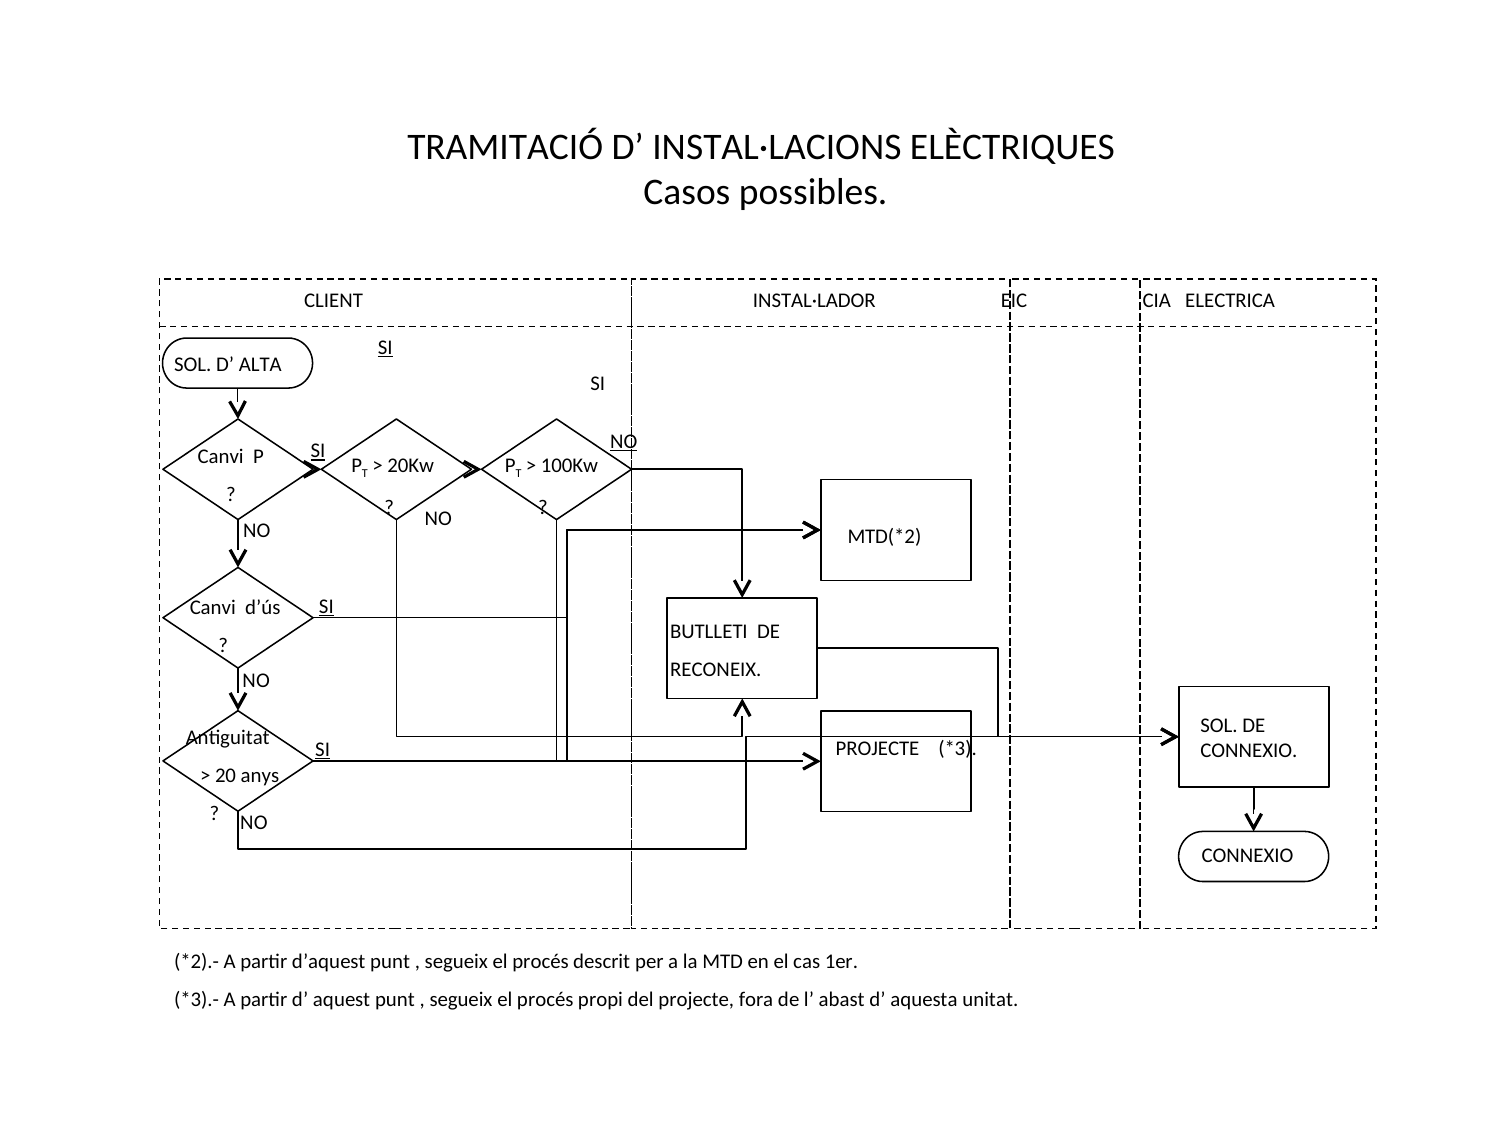

# TRAMITACIÓ D’ INSTAL·LACIONS ELÈCTRIQUES Casos possibles.
CLIENT
INSTAL·LADOR
EIC
CIA ELECTRICA
SI
SOL. D’ ALTA
SI
NO
SI
Canvi P
 ?
PT > 20Kw
 ?
PT > 100Kw
 ?
NO
NO
MTD(*2)
SI
Canvi d’ús
 ?
BUTLLETI DE
RECONEIX.
NO
SOL. DE CONNEXIO.
Antiguitat
 > 20 anys
 ?
PROJECTE (*3).
SI
NO
CONNEXIO
(*2).- A partir d’aquest punt , segueix el procés descrit per a la MTD en el cas 1er.
(*3).- A partir d’ aquest punt , segueix el procés propi del projecte, fora de l’ abast d’ aquesta unitat.